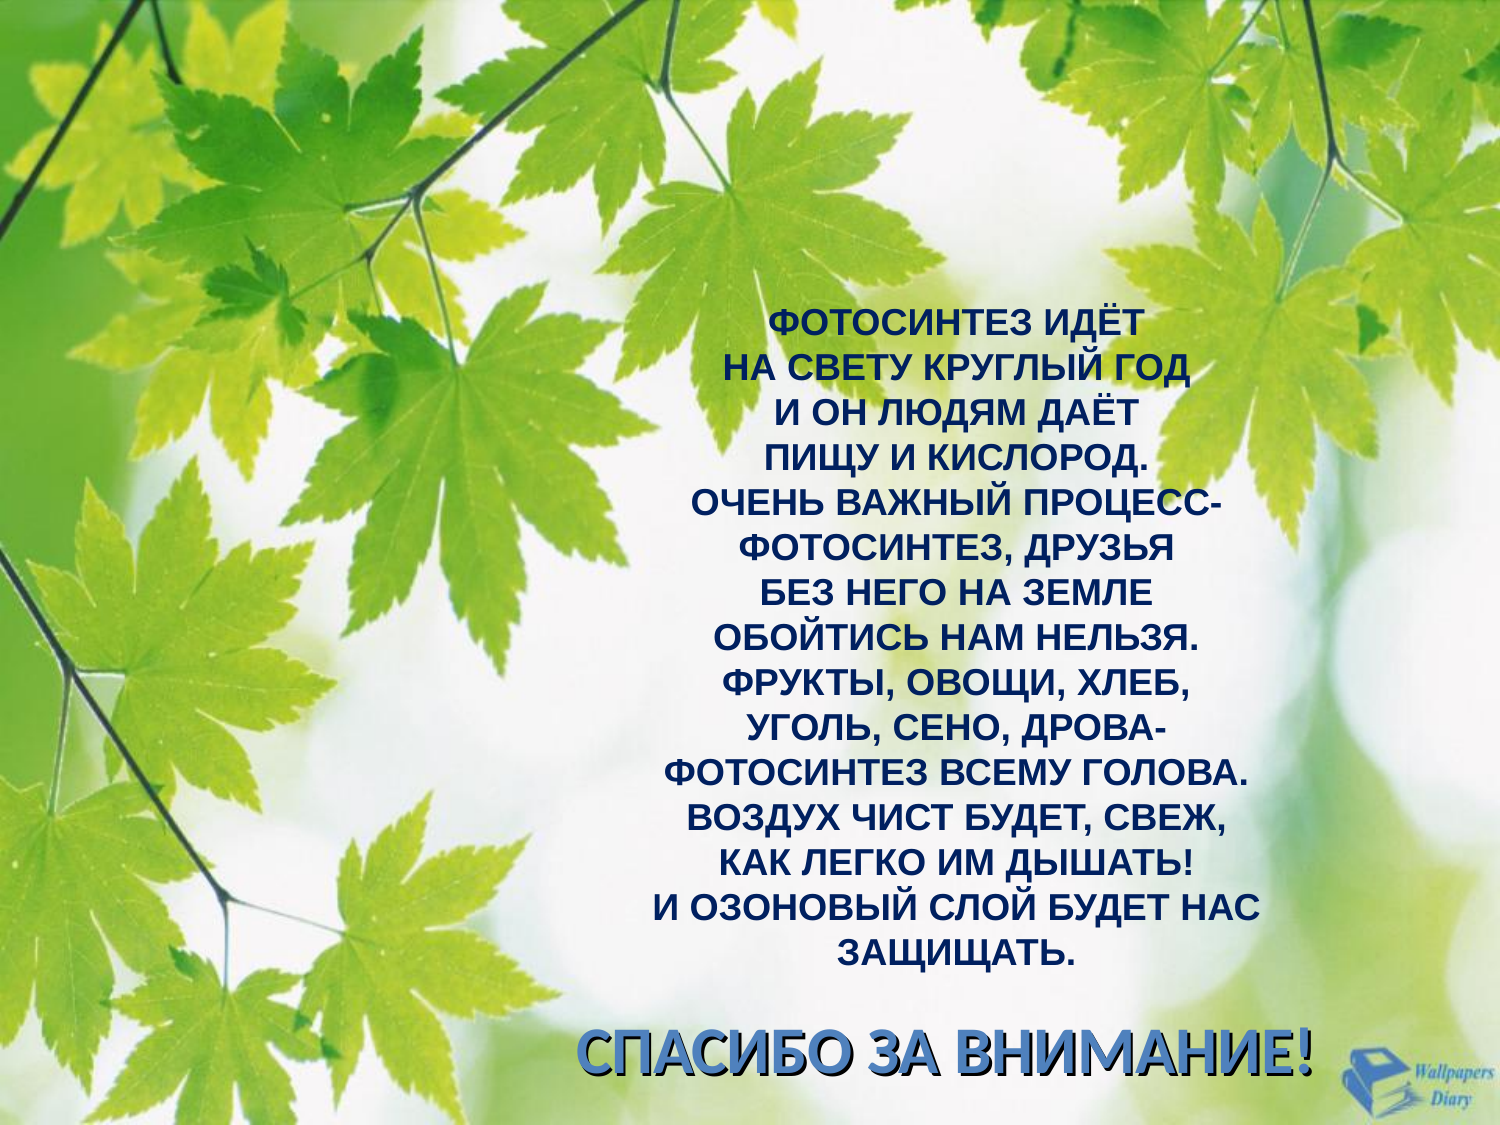

Фотосинтез идёт
На свету круглый год
И он людям даёт
Пищу и кислород.
Очень важный процесс-
Фотосинтез, друзья
Без него на Земле
Обойтись нам нельзя.
Фрукты, овощи, хлеб,
Уголь, сено, дрова-
Фотосинтез всему голова.
Воздух чист будет, свеж,
Как легко им дышать!
И озоновый слой будет нас защищать.
СПАСИБО ЗА ВНИМАНИЕ!